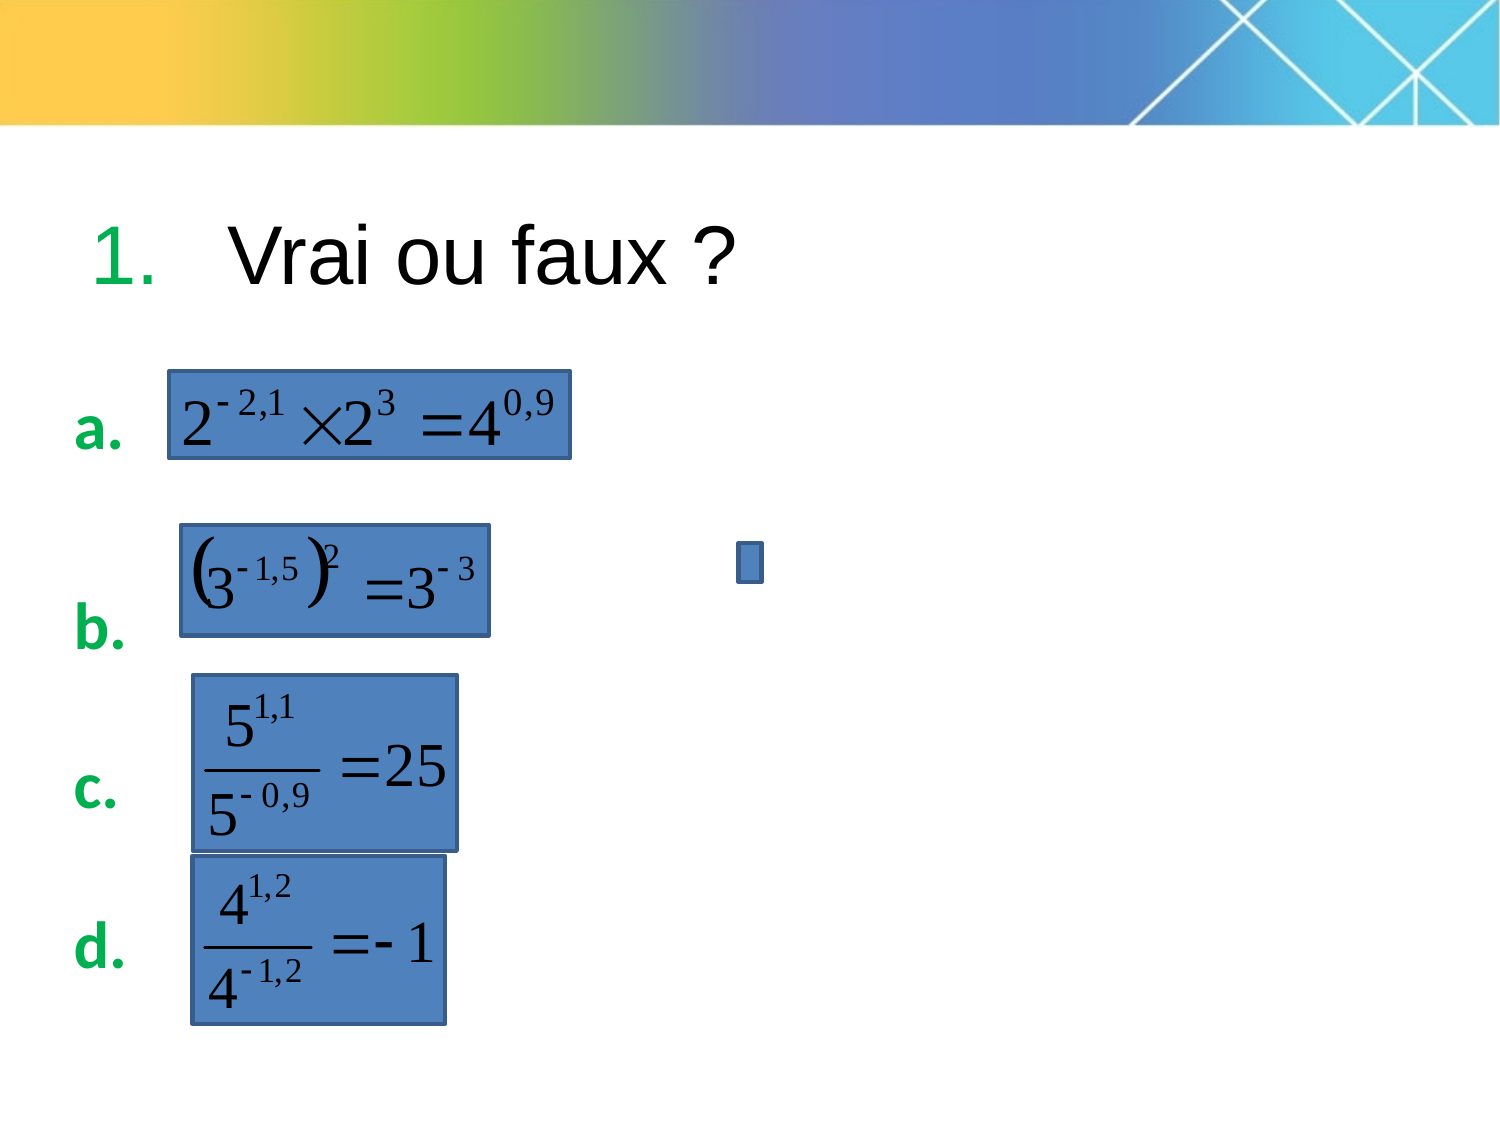

Vrai ou faux ?
a.
b.
c.
d.